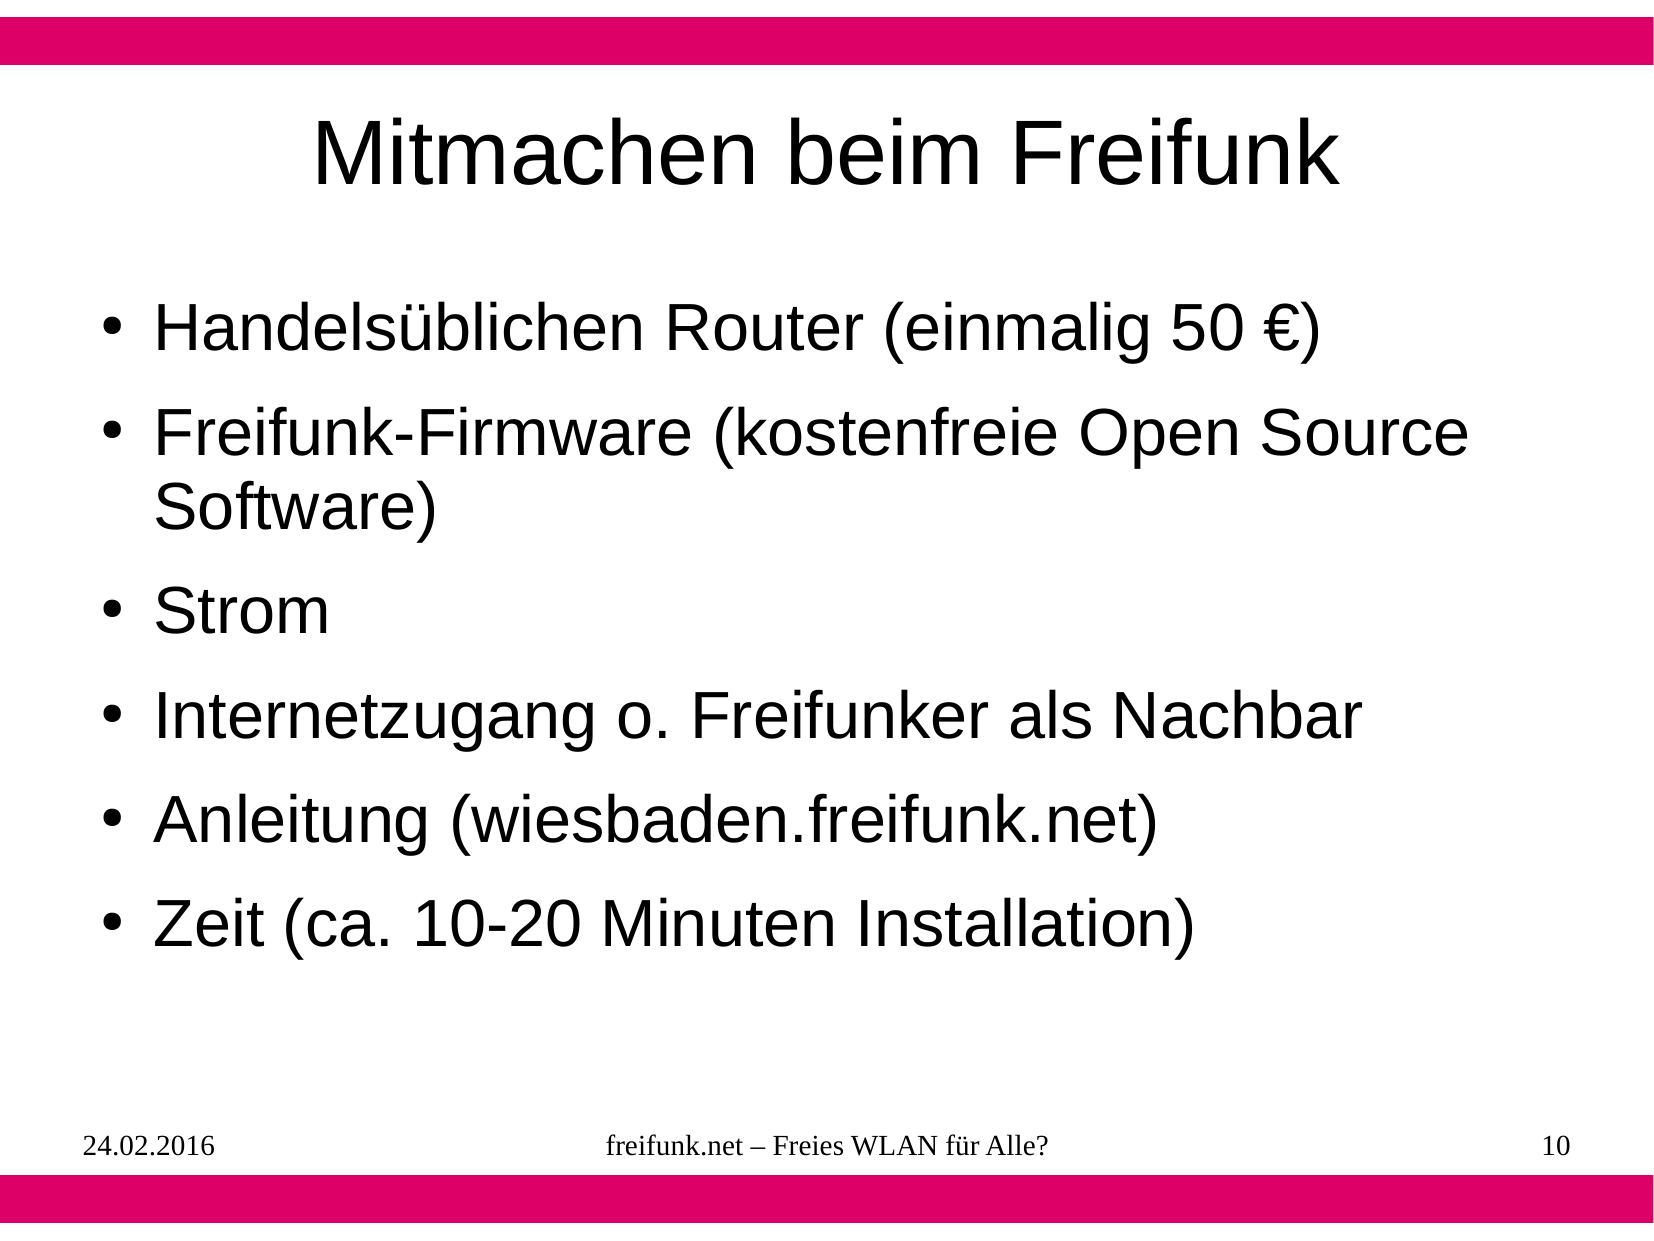

# Mitmachen beim Freifunk
Handelsüblichen Router (einmalig 50 €)
Freifunk-Firmware (kostenfreie Open Source Software)
Strom
Internetzugang o. Freifunker als Nachbar
Anleitung (wiesbaden.freifunk.net)
Zeit (ca. 10-20 Minuten Installation)
24.02.2016
freifunk.net – Freies WLAN für Alle?
10